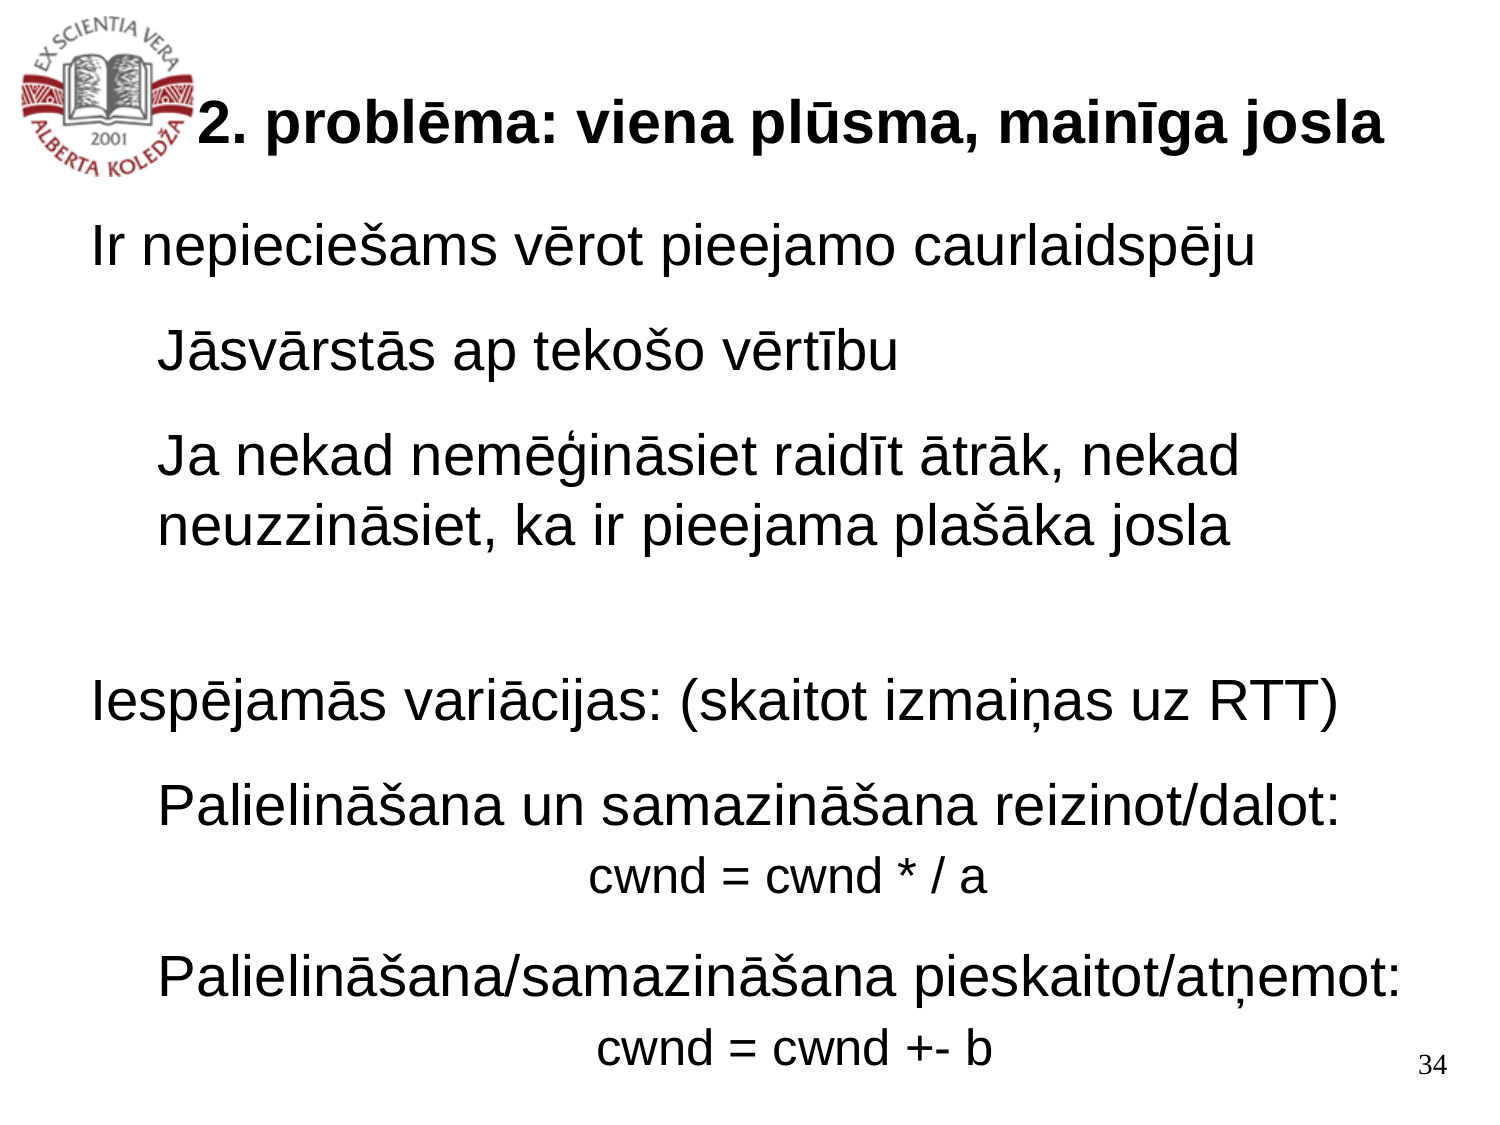

# 2. problēma: viena plūsma, mainīga josla
Ir nepieciešams vērot pieejamo caurlaidspēju
Jāsvārstās ap tekošo vērtību
Ja nekad nemēģināsiet raidīt ātrāk, nekad neuzzināsiet, ka ir pieejama plašāka josla
Iespējamās variācijas: (skaitot izmaiņas uz RTT)
Palielināšana un samazināšana reizinot/dalot:
cwnd = cwnd * / a
Palielināšana/samazināšana pieskaitot/atņemot:
cwnd = cwnd +- b